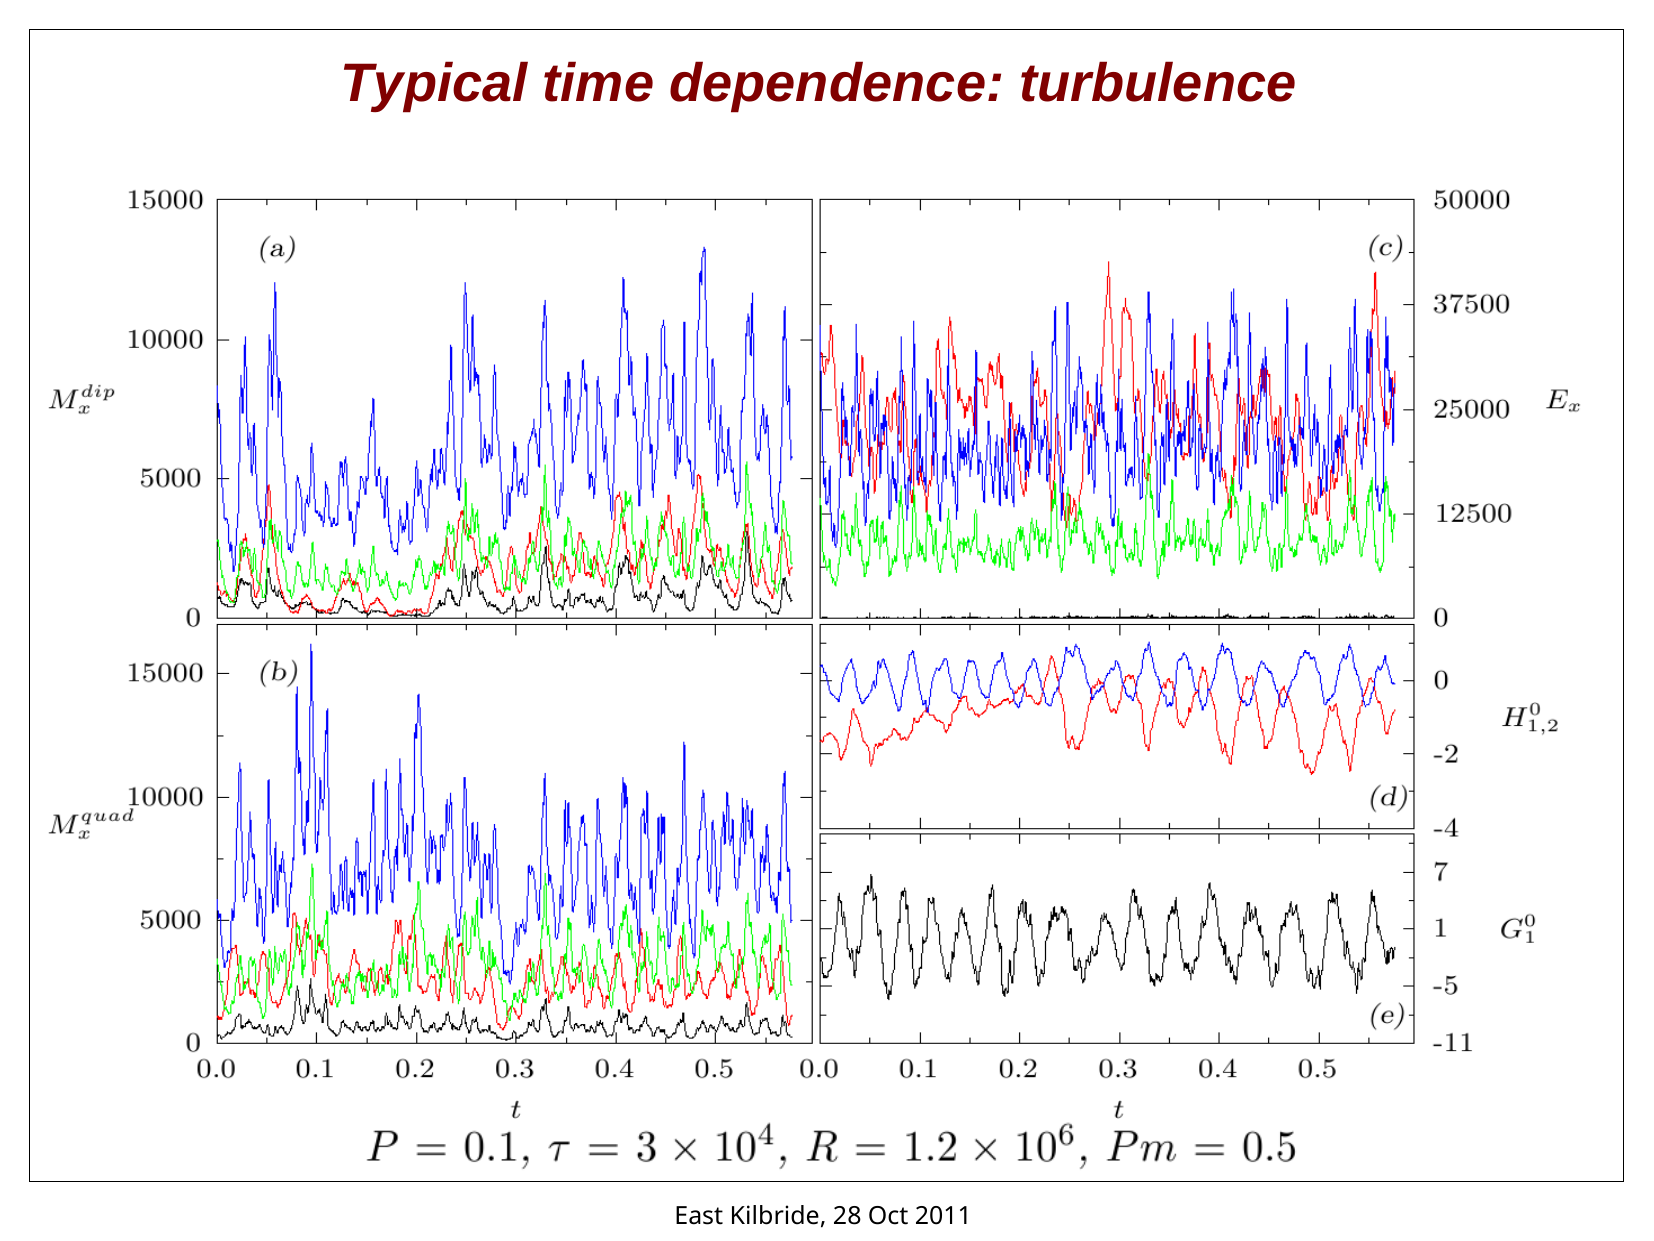

Typical time dependence: turbulence
East Kilbride, 28 Oct 2011